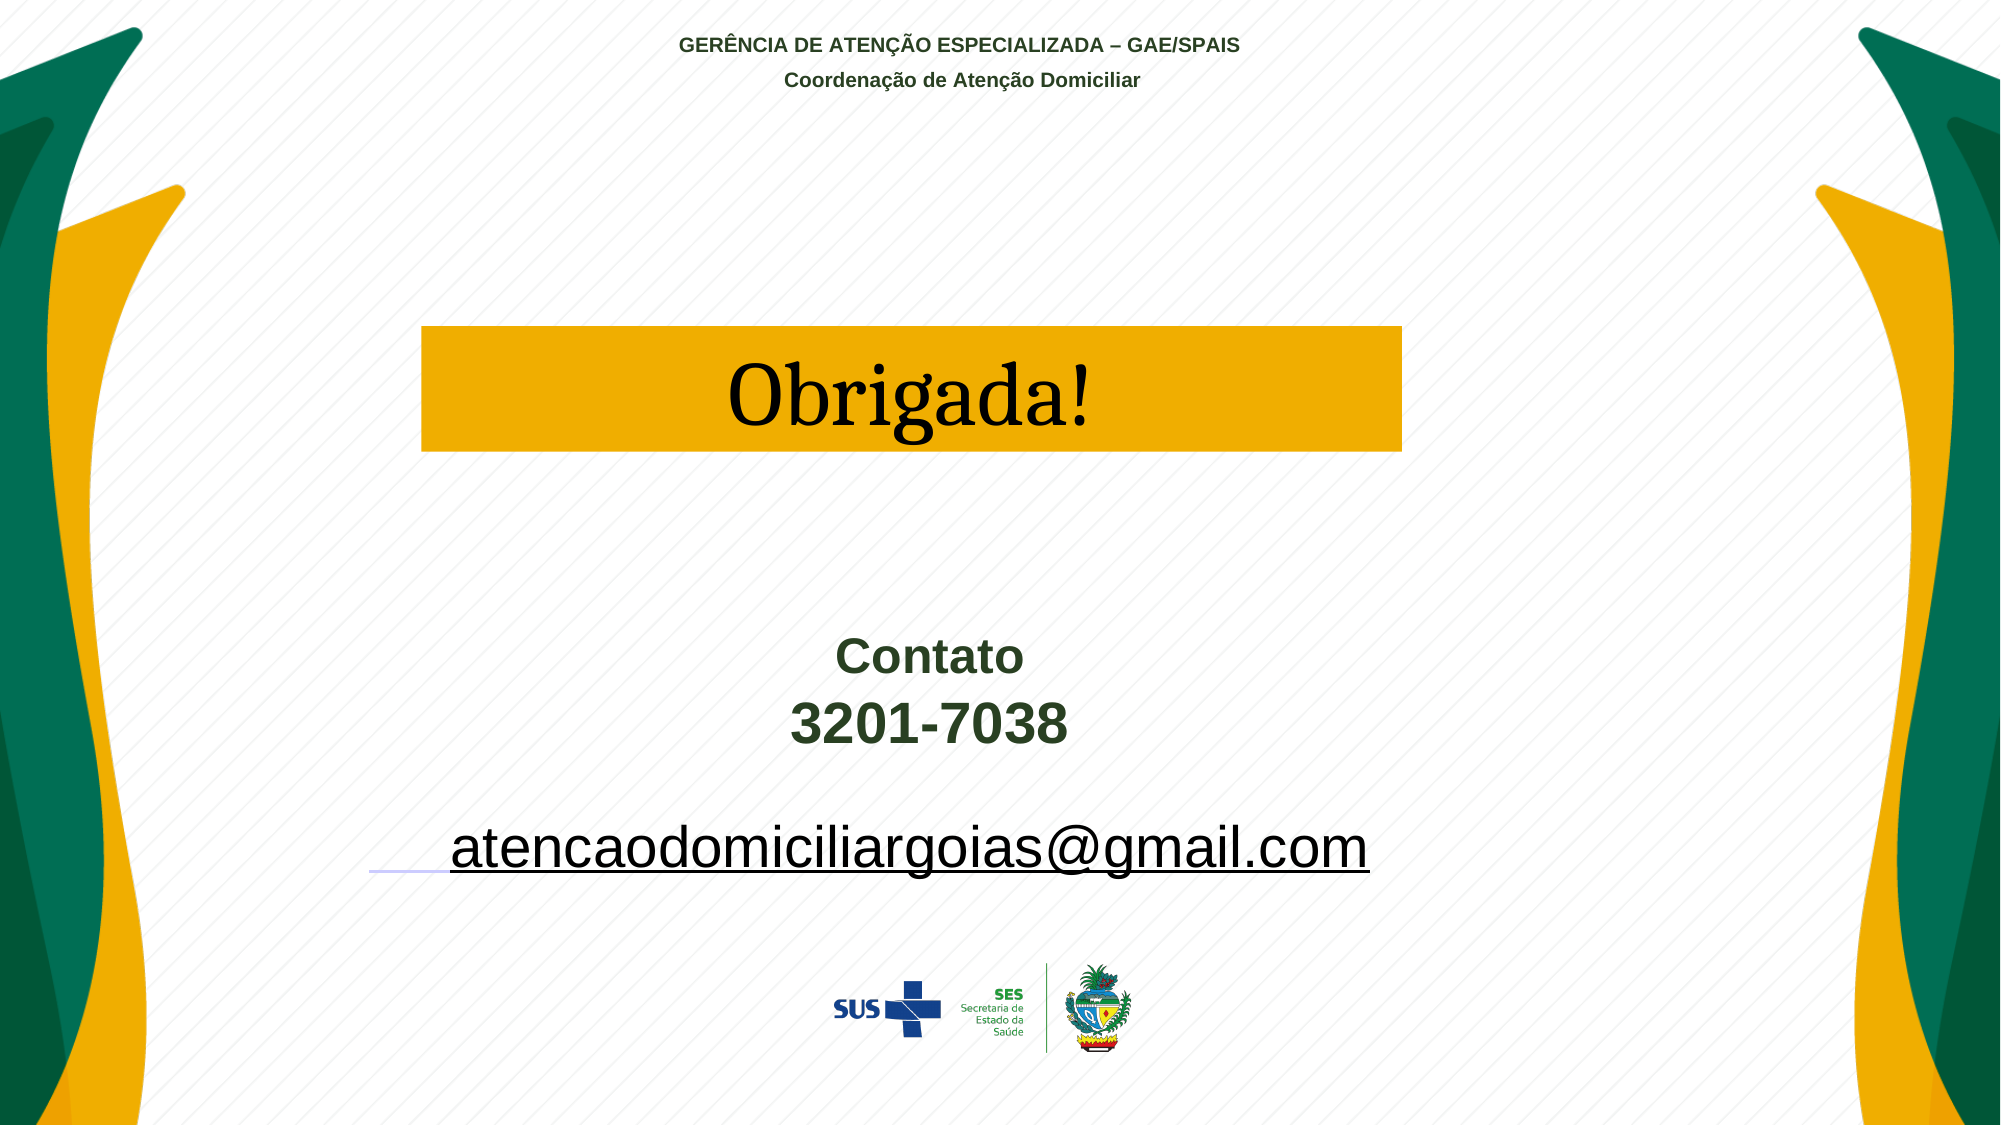

GERÊNCIA DE ATENÇÃO ESPECIALIZADA – GAE/SPAIS
 Coordenação de Atenção Domiciliar
Obrigada!
Contato
3201-7038
 atencaodomiciliargoias@gmail.com